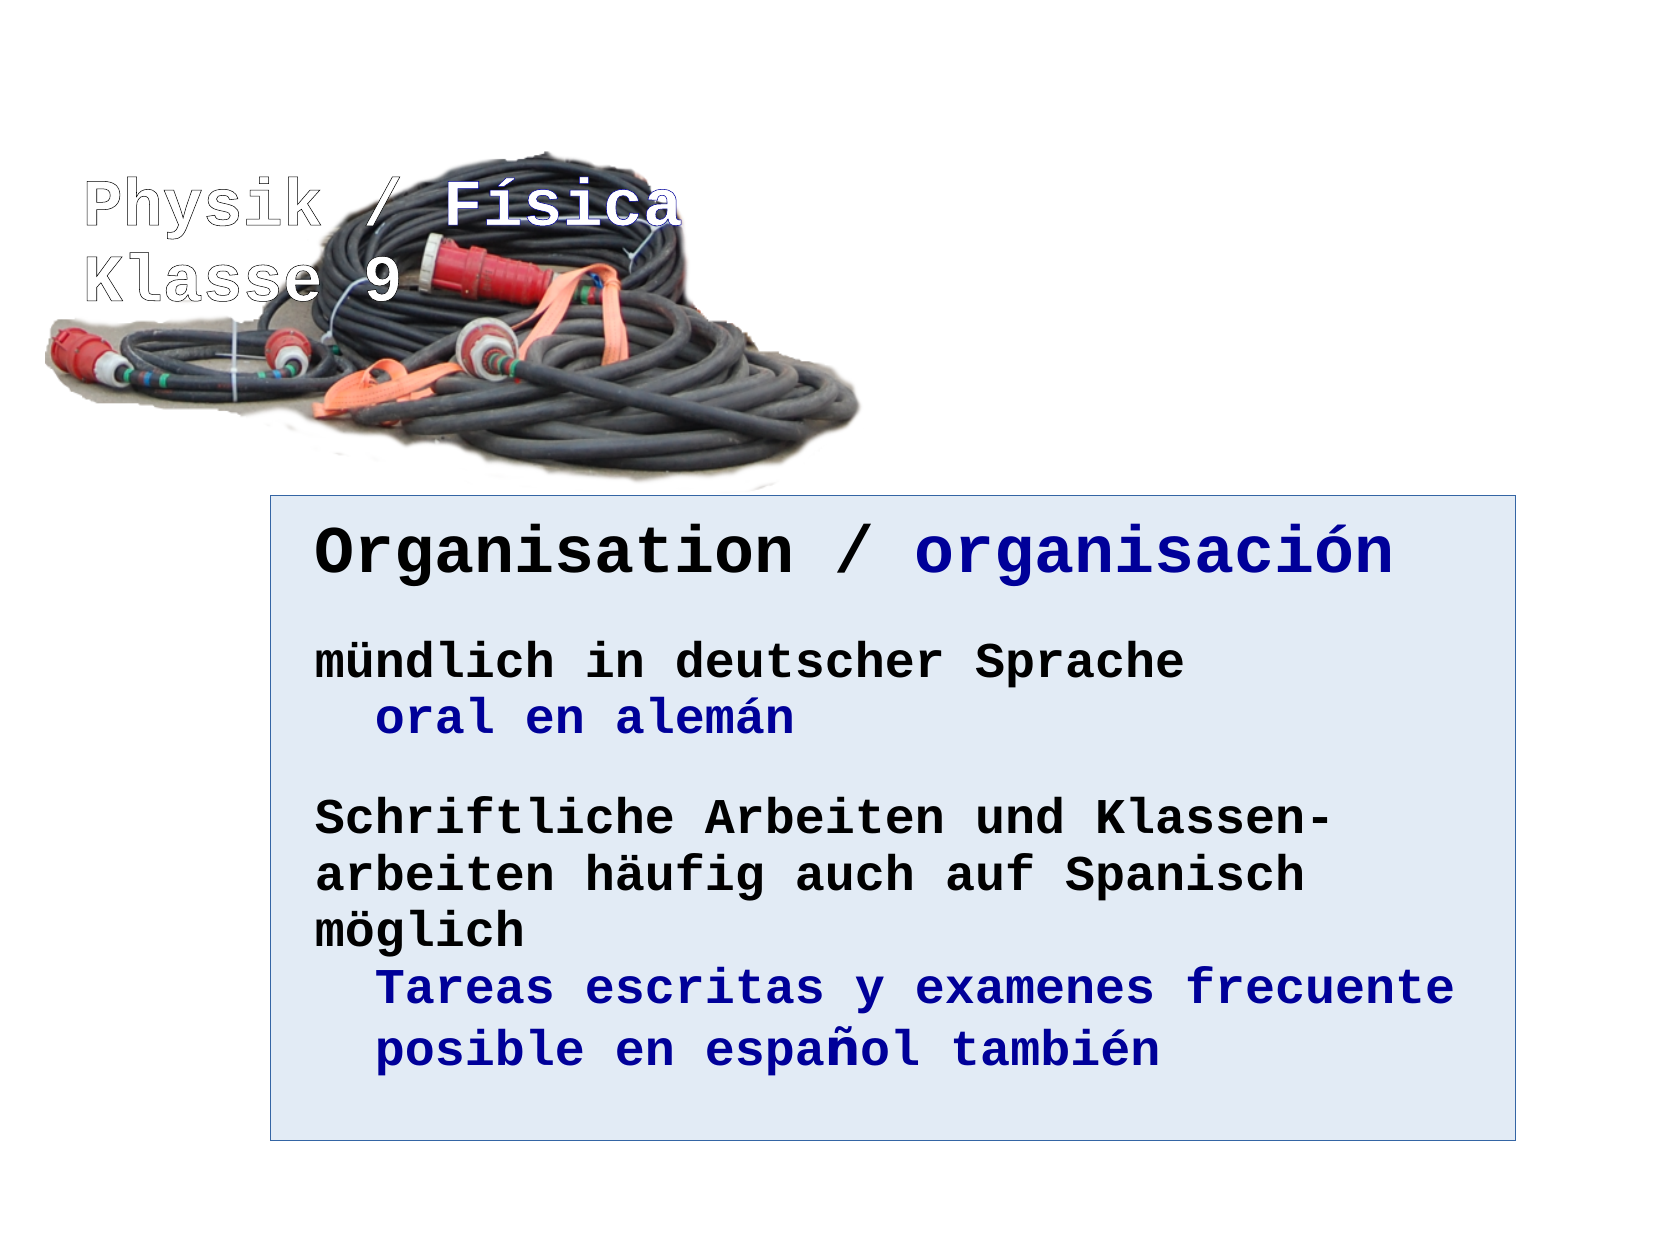

# Physik / Física
Klasse 9
Organisation / organisación
mündlich in deutscher Sprache
 oral en alemán
Schriftliche Arbeiten und Klassen-arbeiten häufig auch auf Spanisch möglich
 Tareas escritas y examenes frecuente posible en español también